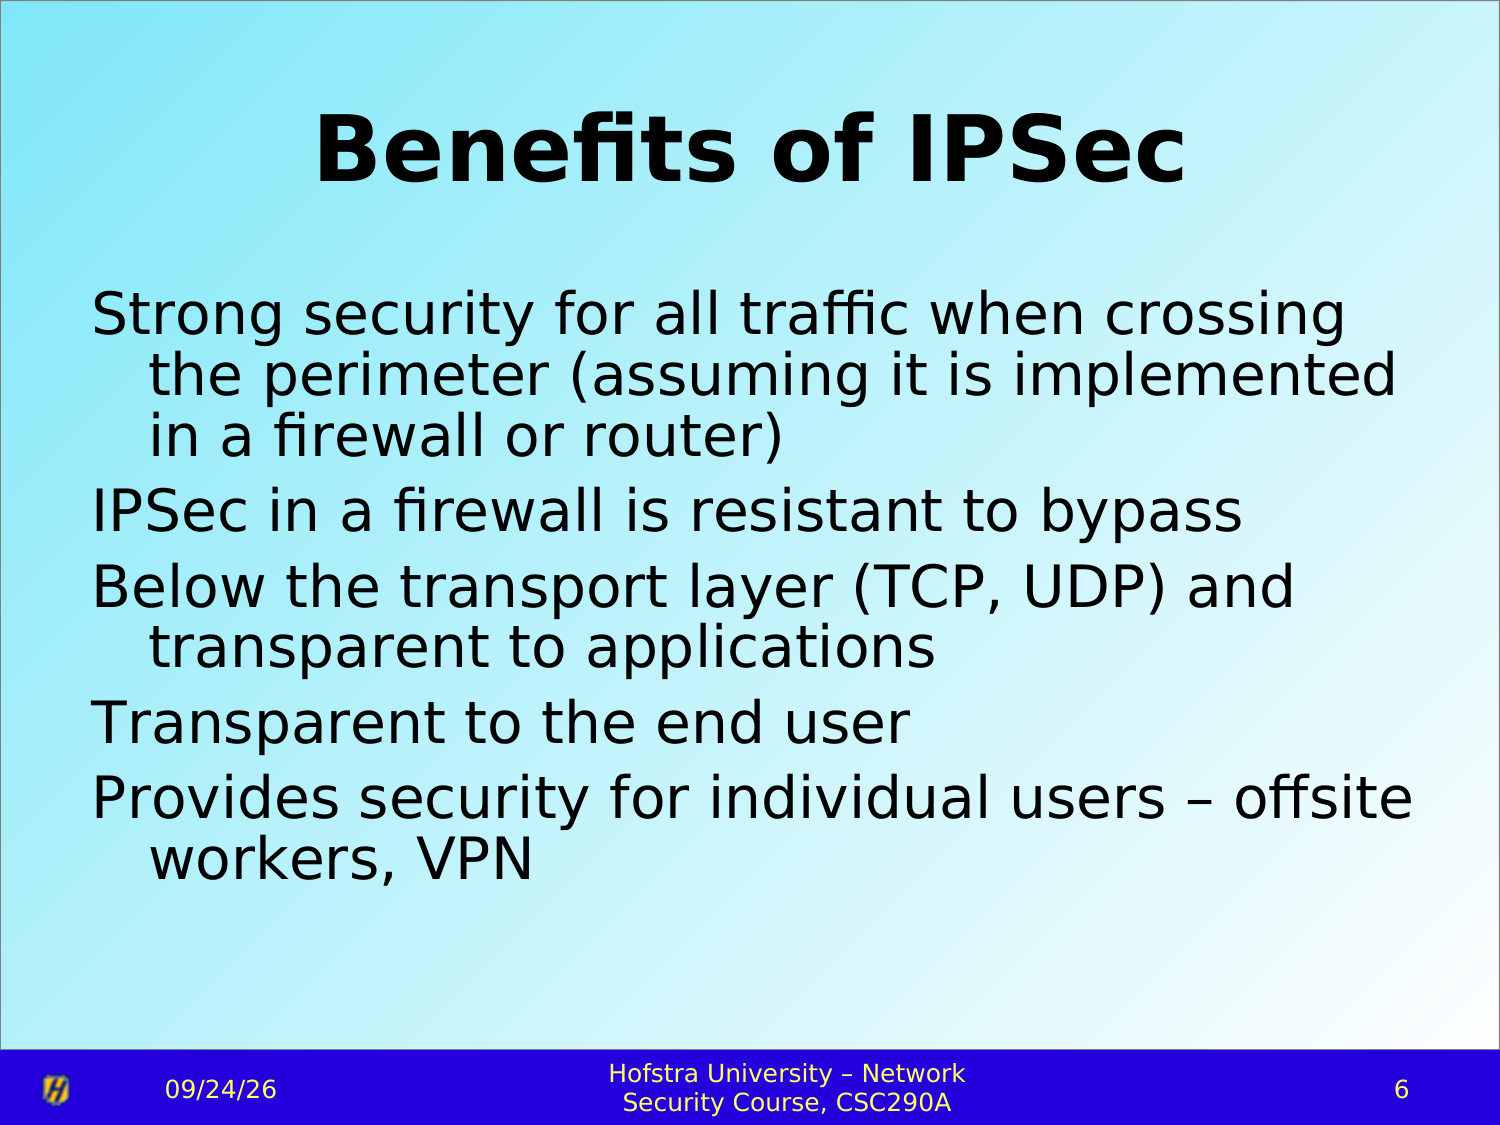

# Benefits of IPSec
Strong security for all traffic when crossing the perimeter (assuming it is implemented in a firewall or router)
IPSec in a firewall is resistant to bypass
Below the transport layer (TCP, UDP) and transparent to applications
Transparent to the end user
Provides security for individual users – offsite workers, VPN
6